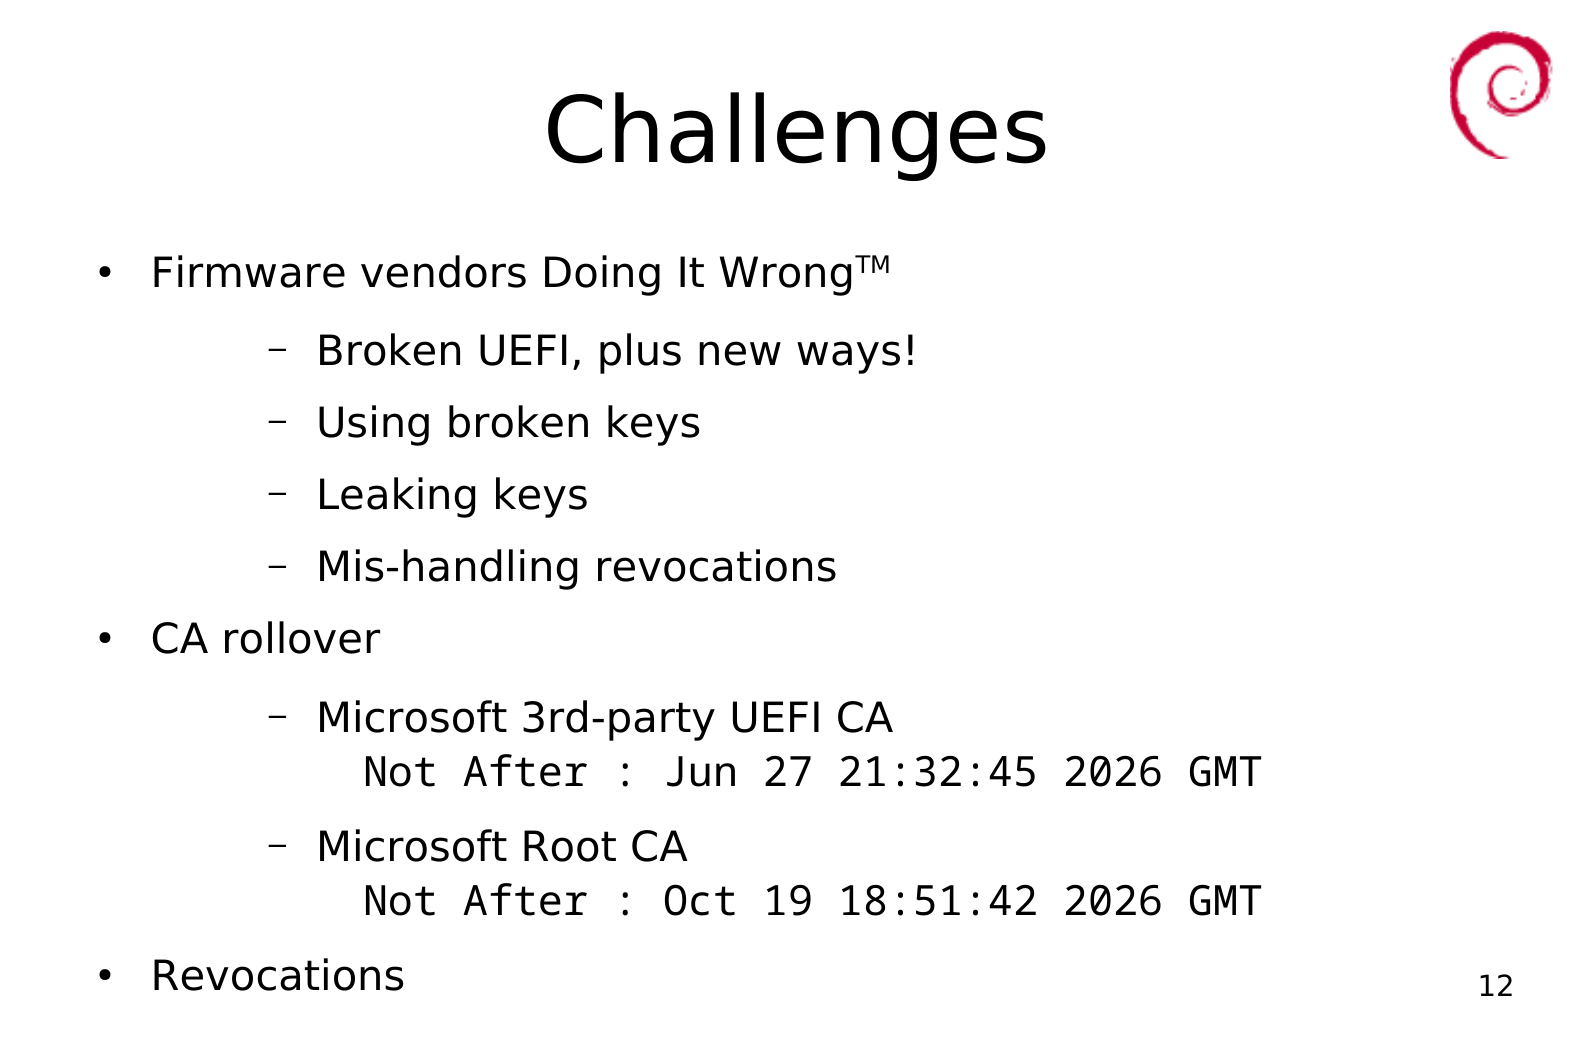

# Challenges
Firmware vendors Doing It WrongTM
Broken UEFI, plus new ways!
Using broken keys
Leaking keys
Mis-handling revocations
CA rollover
Microsoft 3rd-party UEFI CA
Not After : Jun 27 21:32:45 2026 GMT
Microsoft Root CA
Not After : Oct 19 18:51:42 2026 GMT
Revocations
12